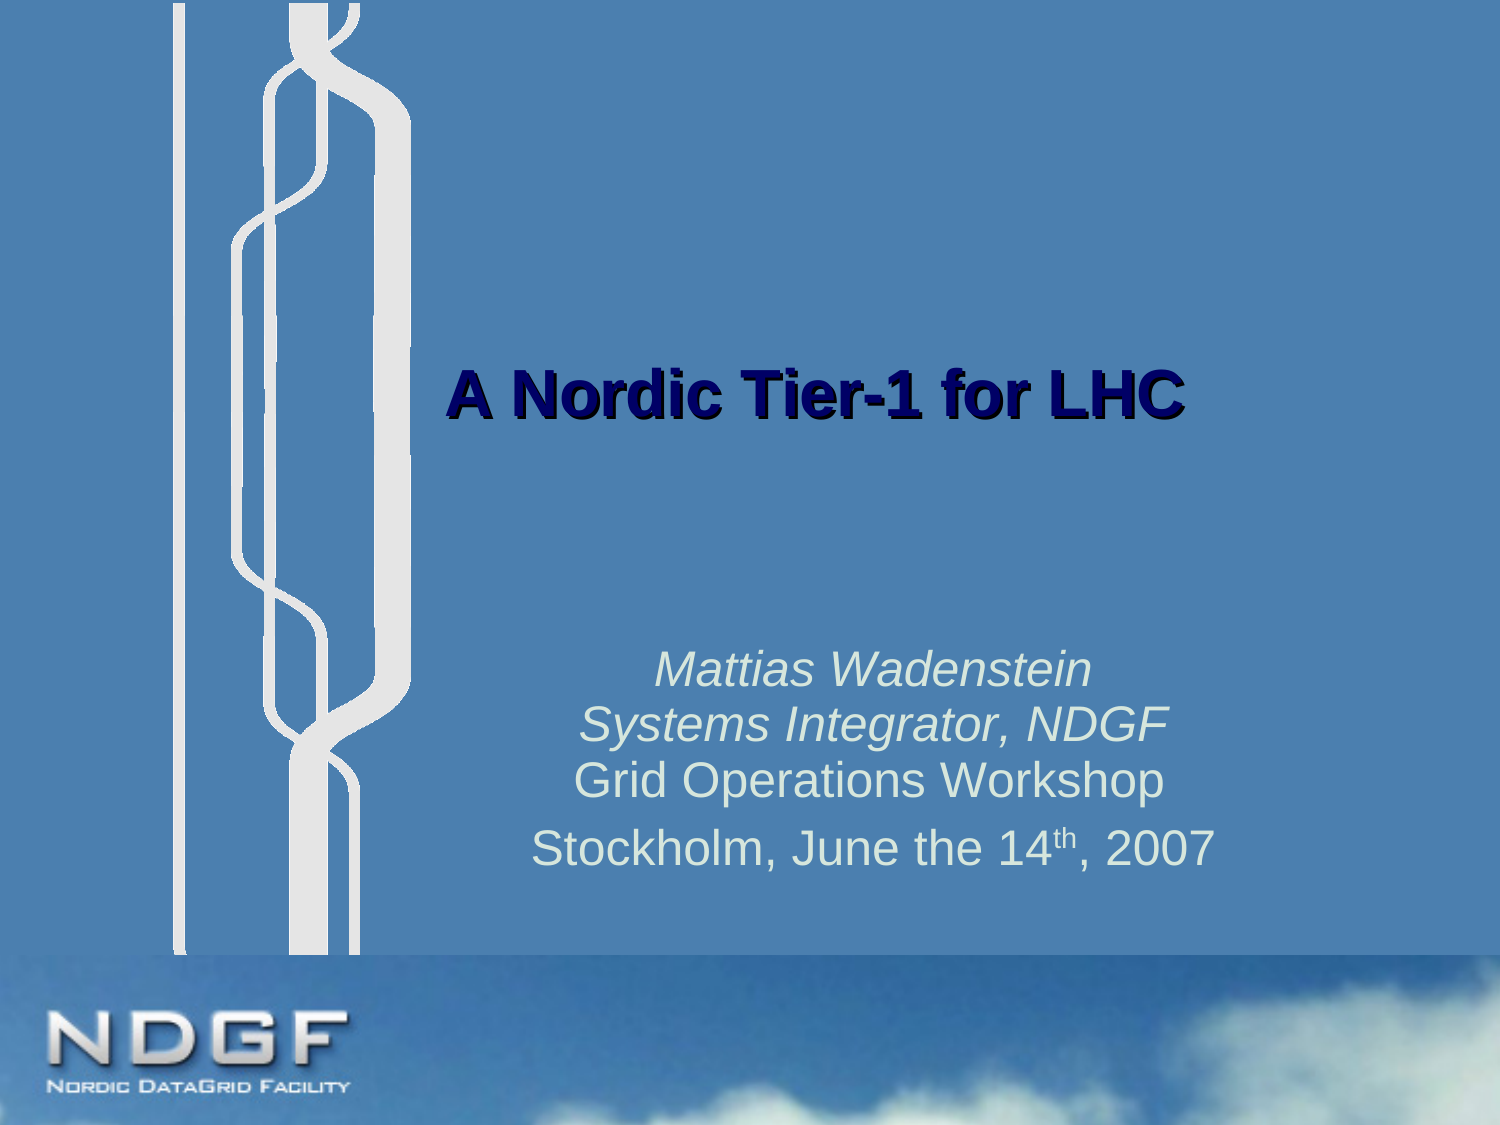

# A Nordic Tier-1 for LHC
Mattias Wadenstein
Systems Integrator, NDGF
Grid Operations Workshop
Stockholm, June the 14th, 2007